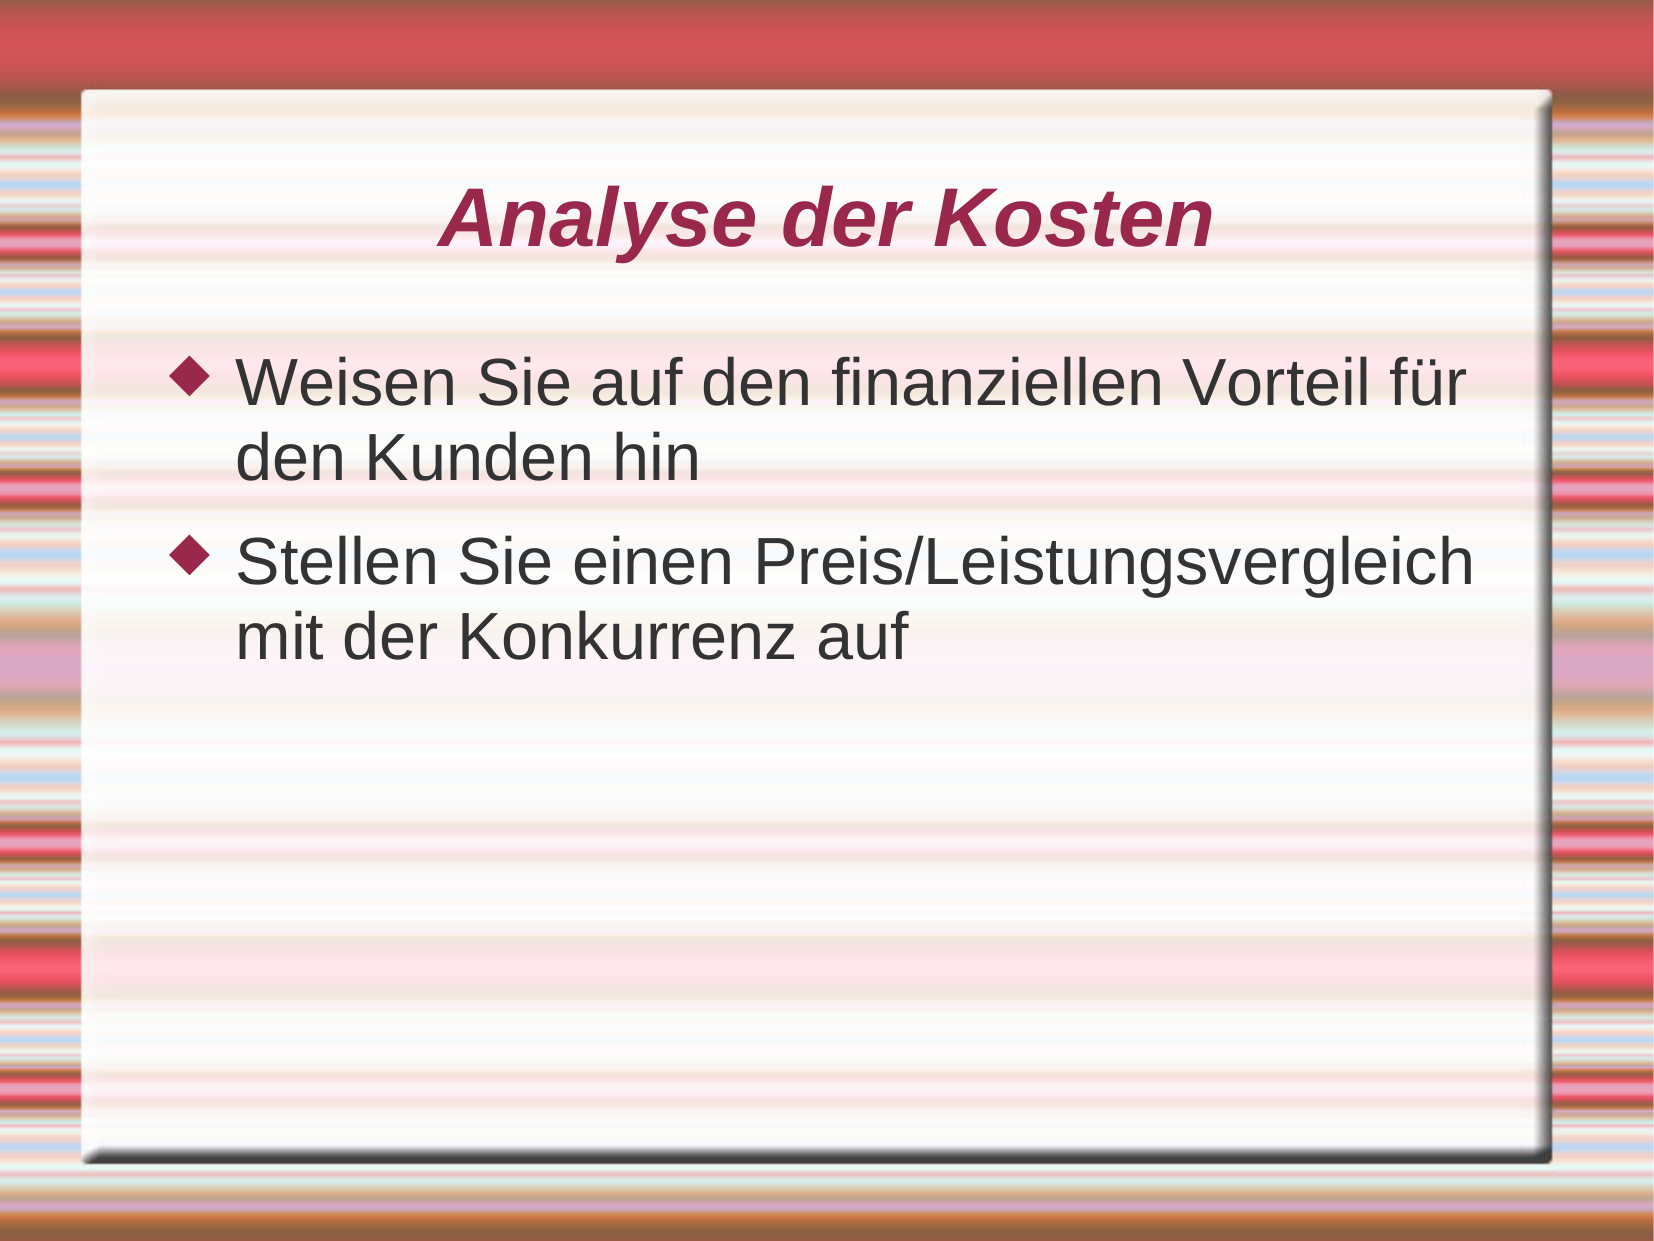

# Analyse der Kosten
Weisen Sie auf den finanziellen Vorteil für den Kunden hin
Stellen Sie einen Preis/Leistungsvergleich mit der Konkurrenz auf